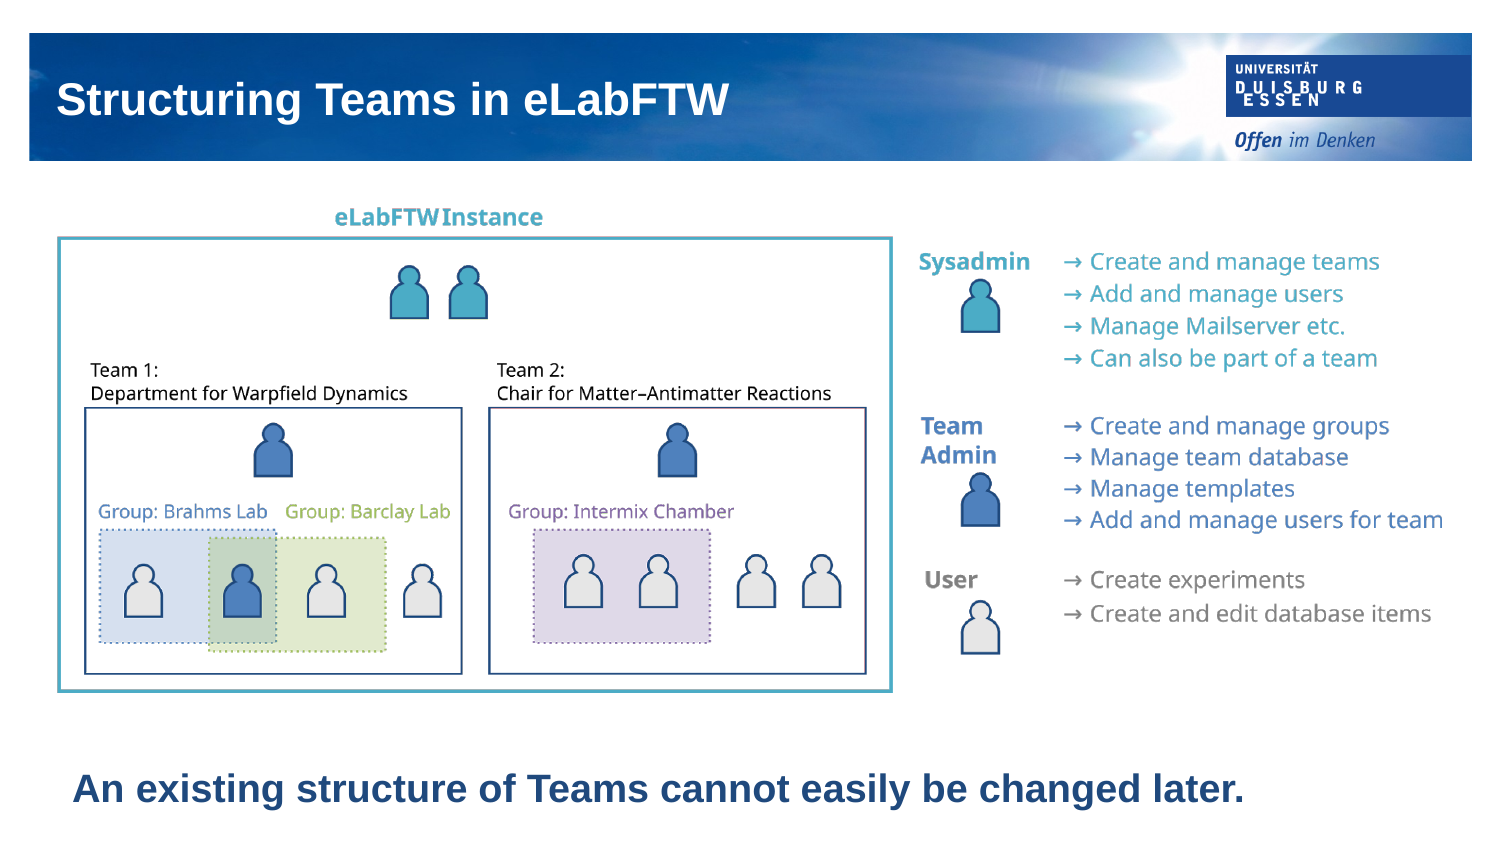

Structuring Teams in eLabFTW
An existing structure of Teams cannot easily be changed later.